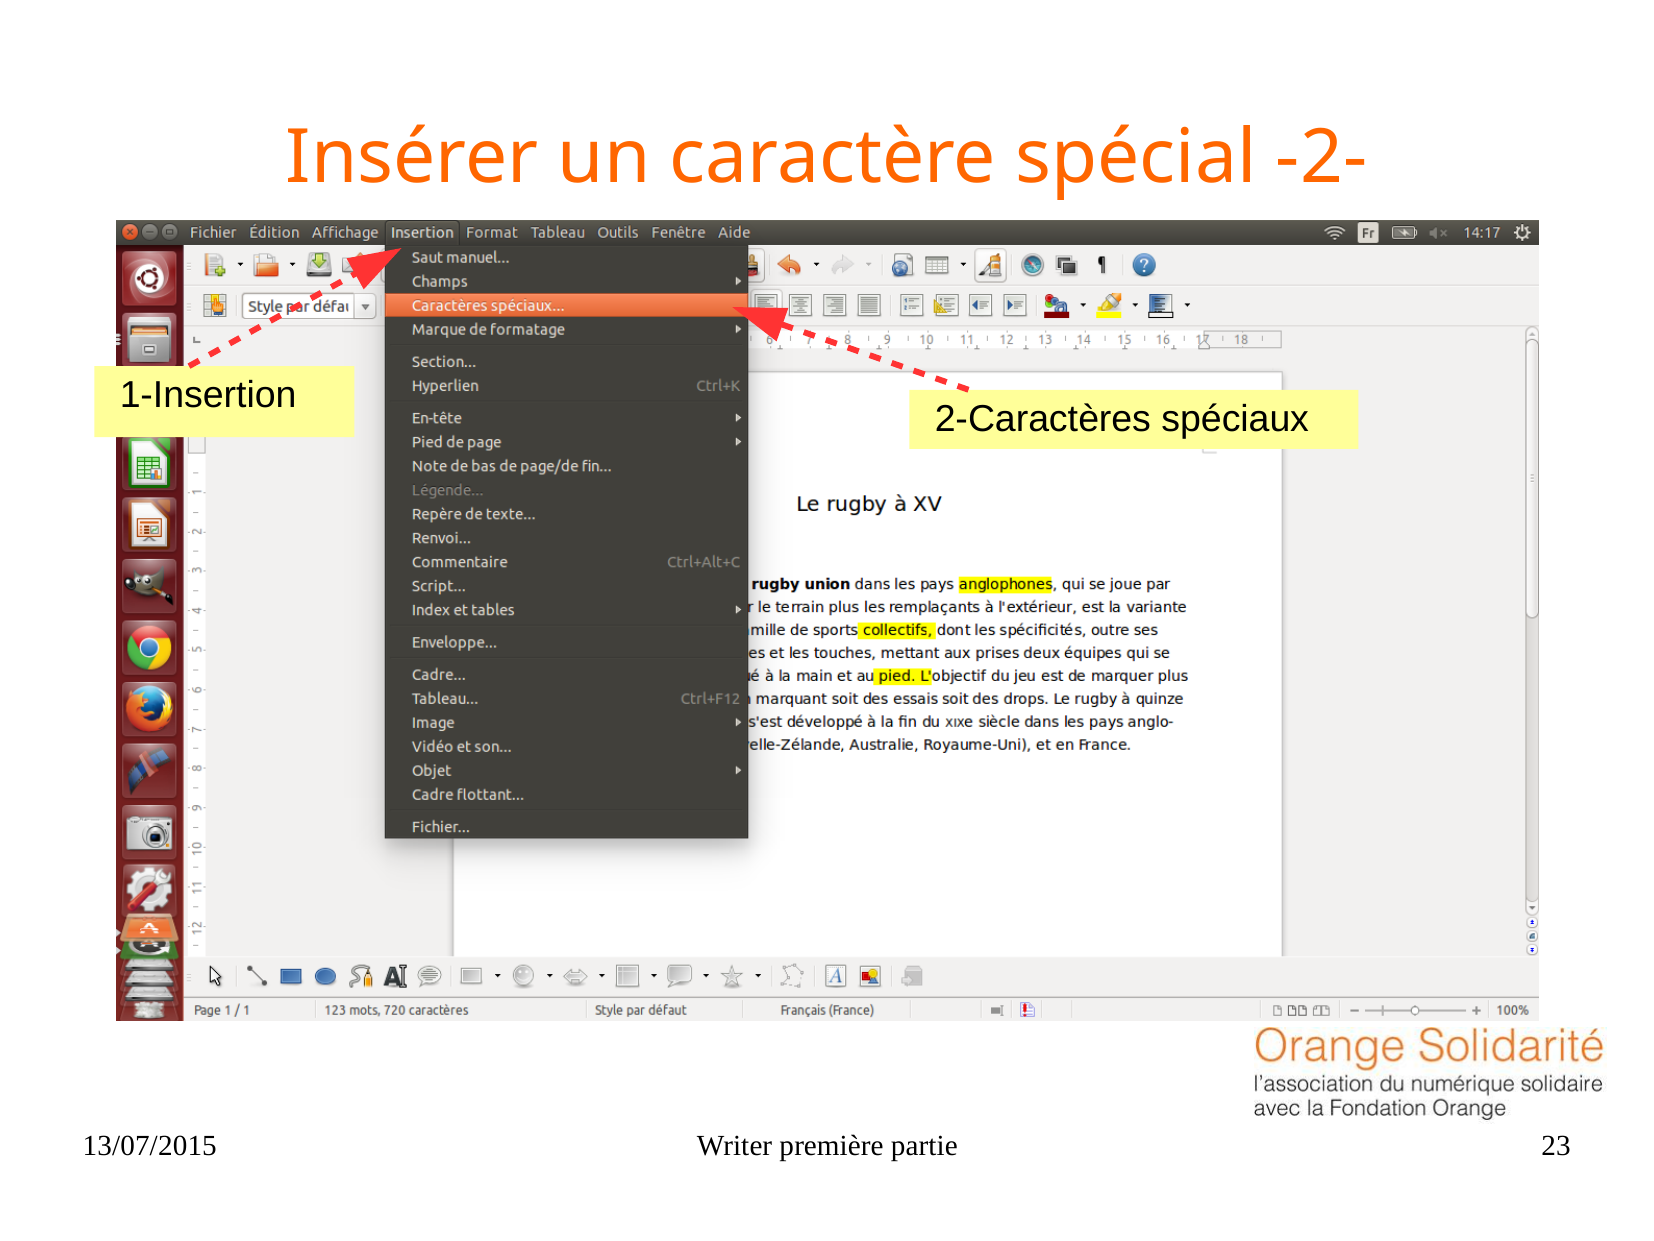

# Insérer un caractère spécial -2-
 1-Insertion
 2-Caractères spéciaux
13/07/2015
Writer première partie
23